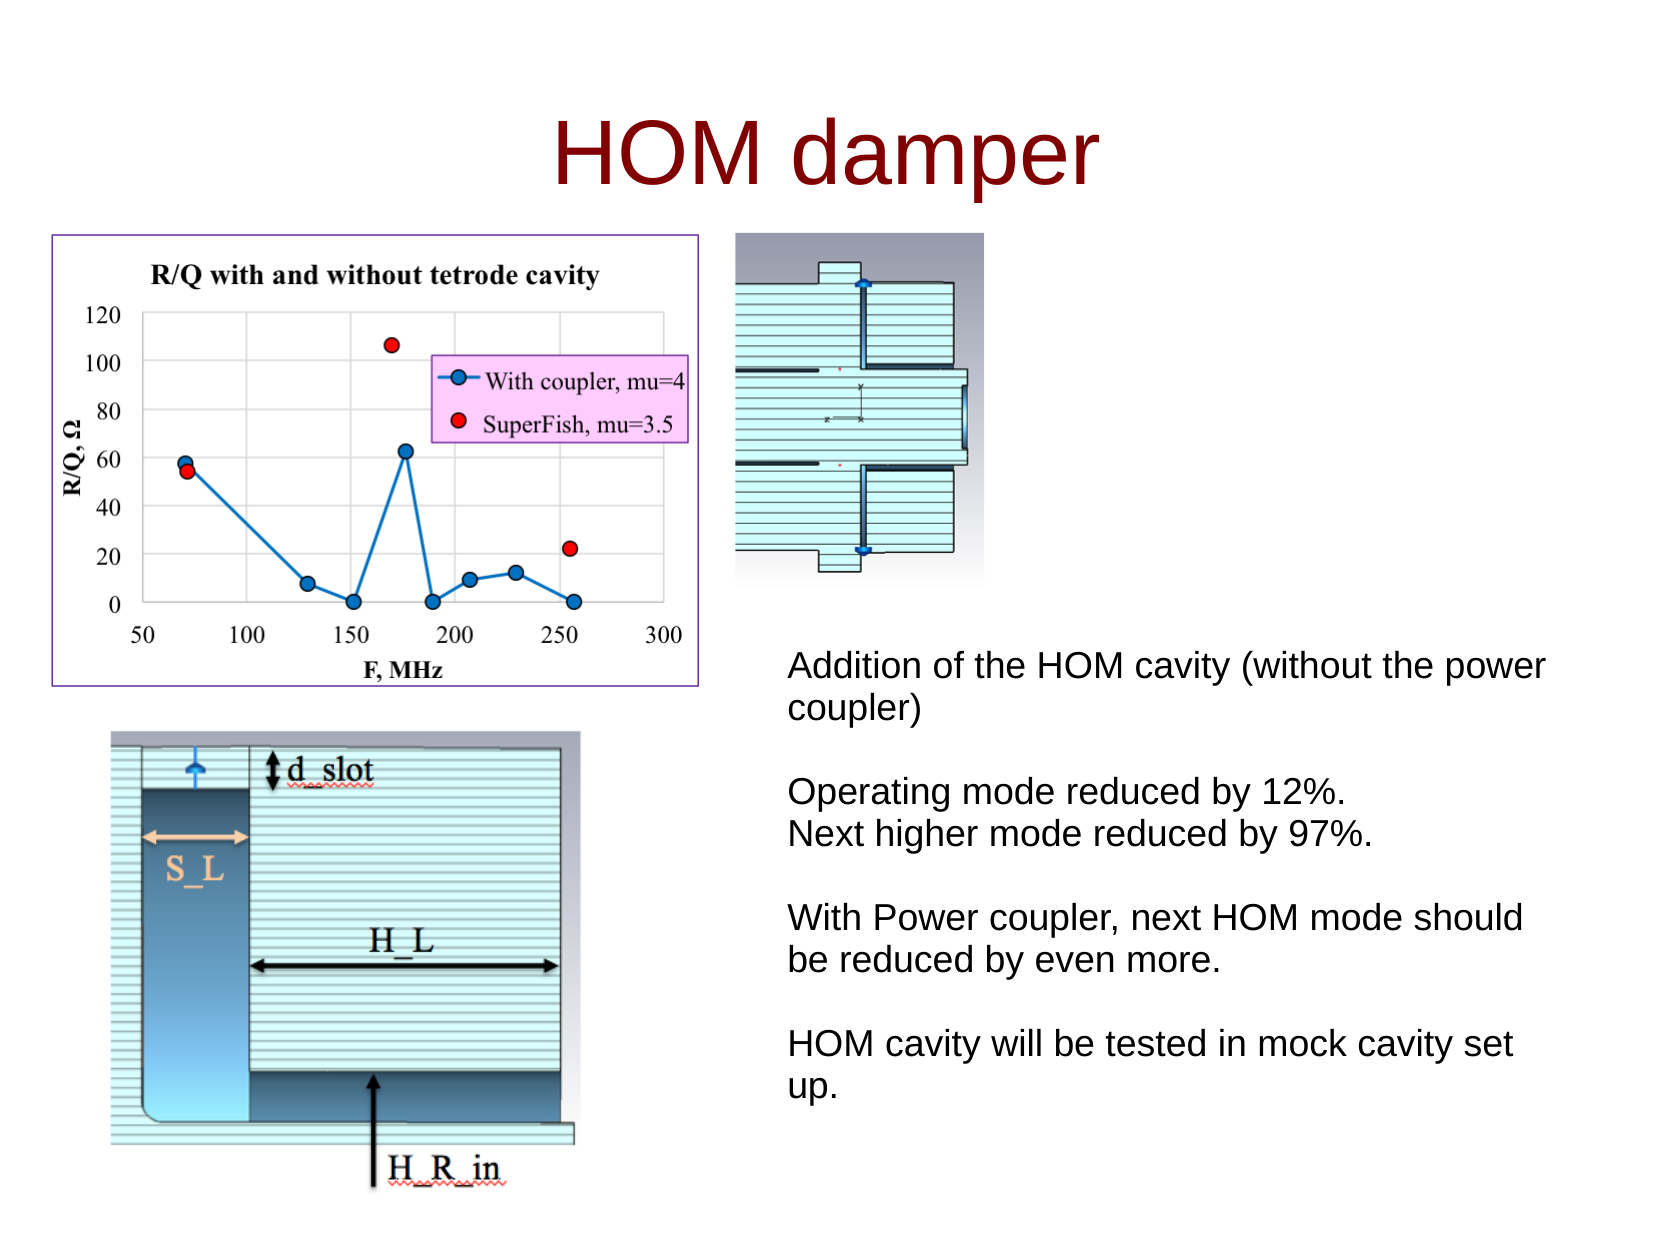

# HOM damper
Addition of the HOM cavity (without the power coupler)
Operating mode reduced by 12%.
Next higher mode reduced by 97%.
With Power coupler, next HOM mode should be reduced by even more.
HOM cavity will be tested in mock cavity set up.